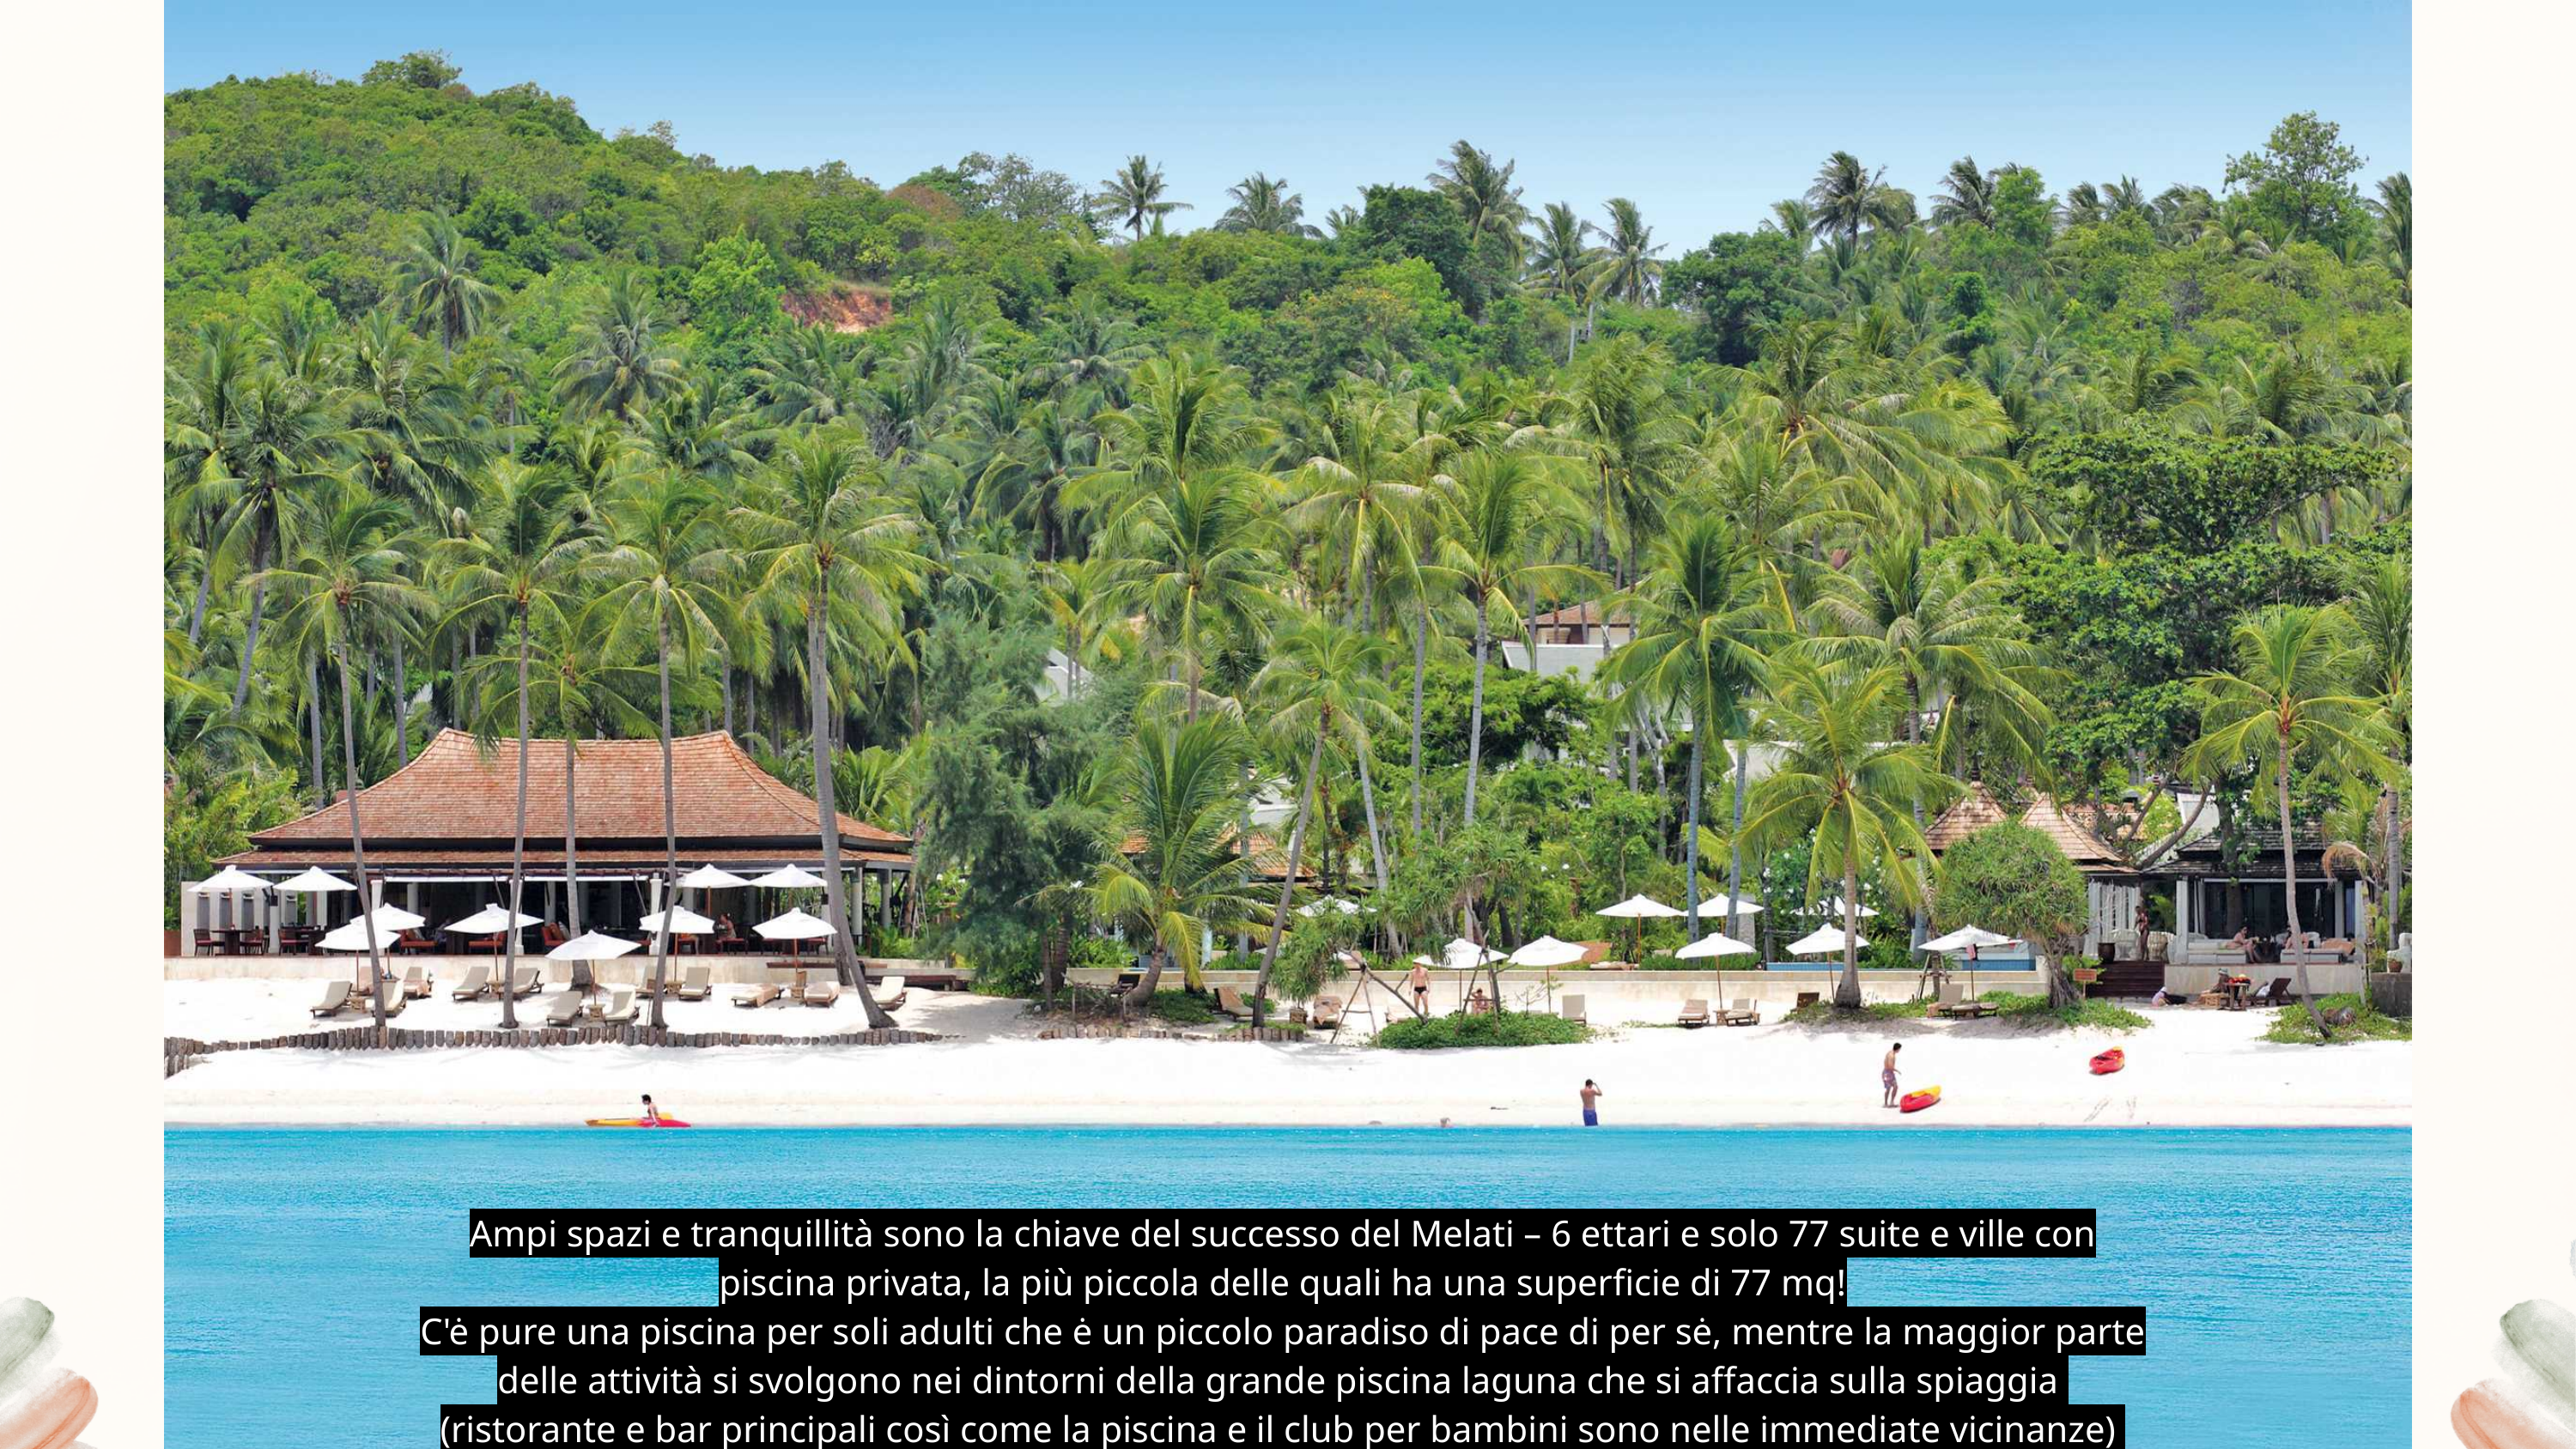

Ampi spazi e tranquillità sono la chiave del successo del Melati – 6 ettari e solo 77 suite e ville con piscina privata, la più piccola delle quali ha una superficie di 77 mq!
C'ė pure una piscina per soli adulti che ė un piccolo paradiso di pace di per sė, mentre la maggior parte delle attività si svolgono nei dintorni della grande piscina laguna che si affaccia sulla spiaggia
(ristorante e bar principali così come la piscina e il club per bambini sono nelle immediate vicinanze)